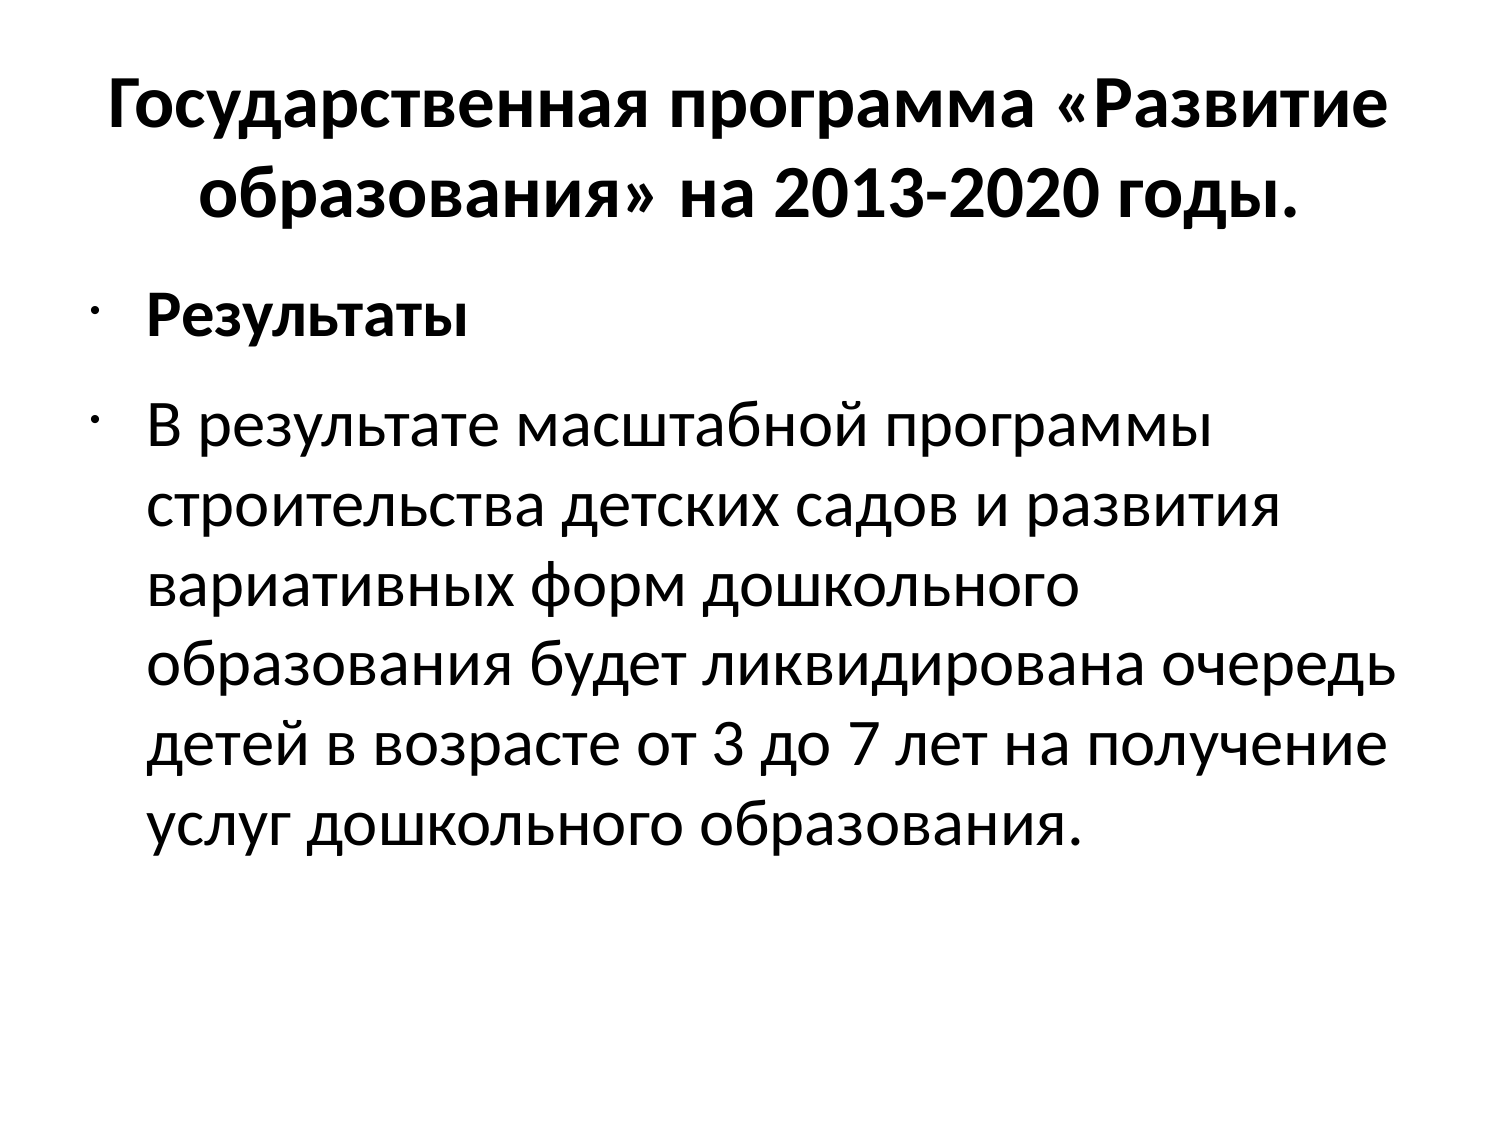

# Государственная программа «Развитие образования» на 2013-2020 годы.
Результаты
В результате масштабной программы строительства детских садов и развития вариативных форм дошкольного образования будет ликвидирована очередь детей в возрасте от 3 до 7 лет на получение услуг дошкольного образования.